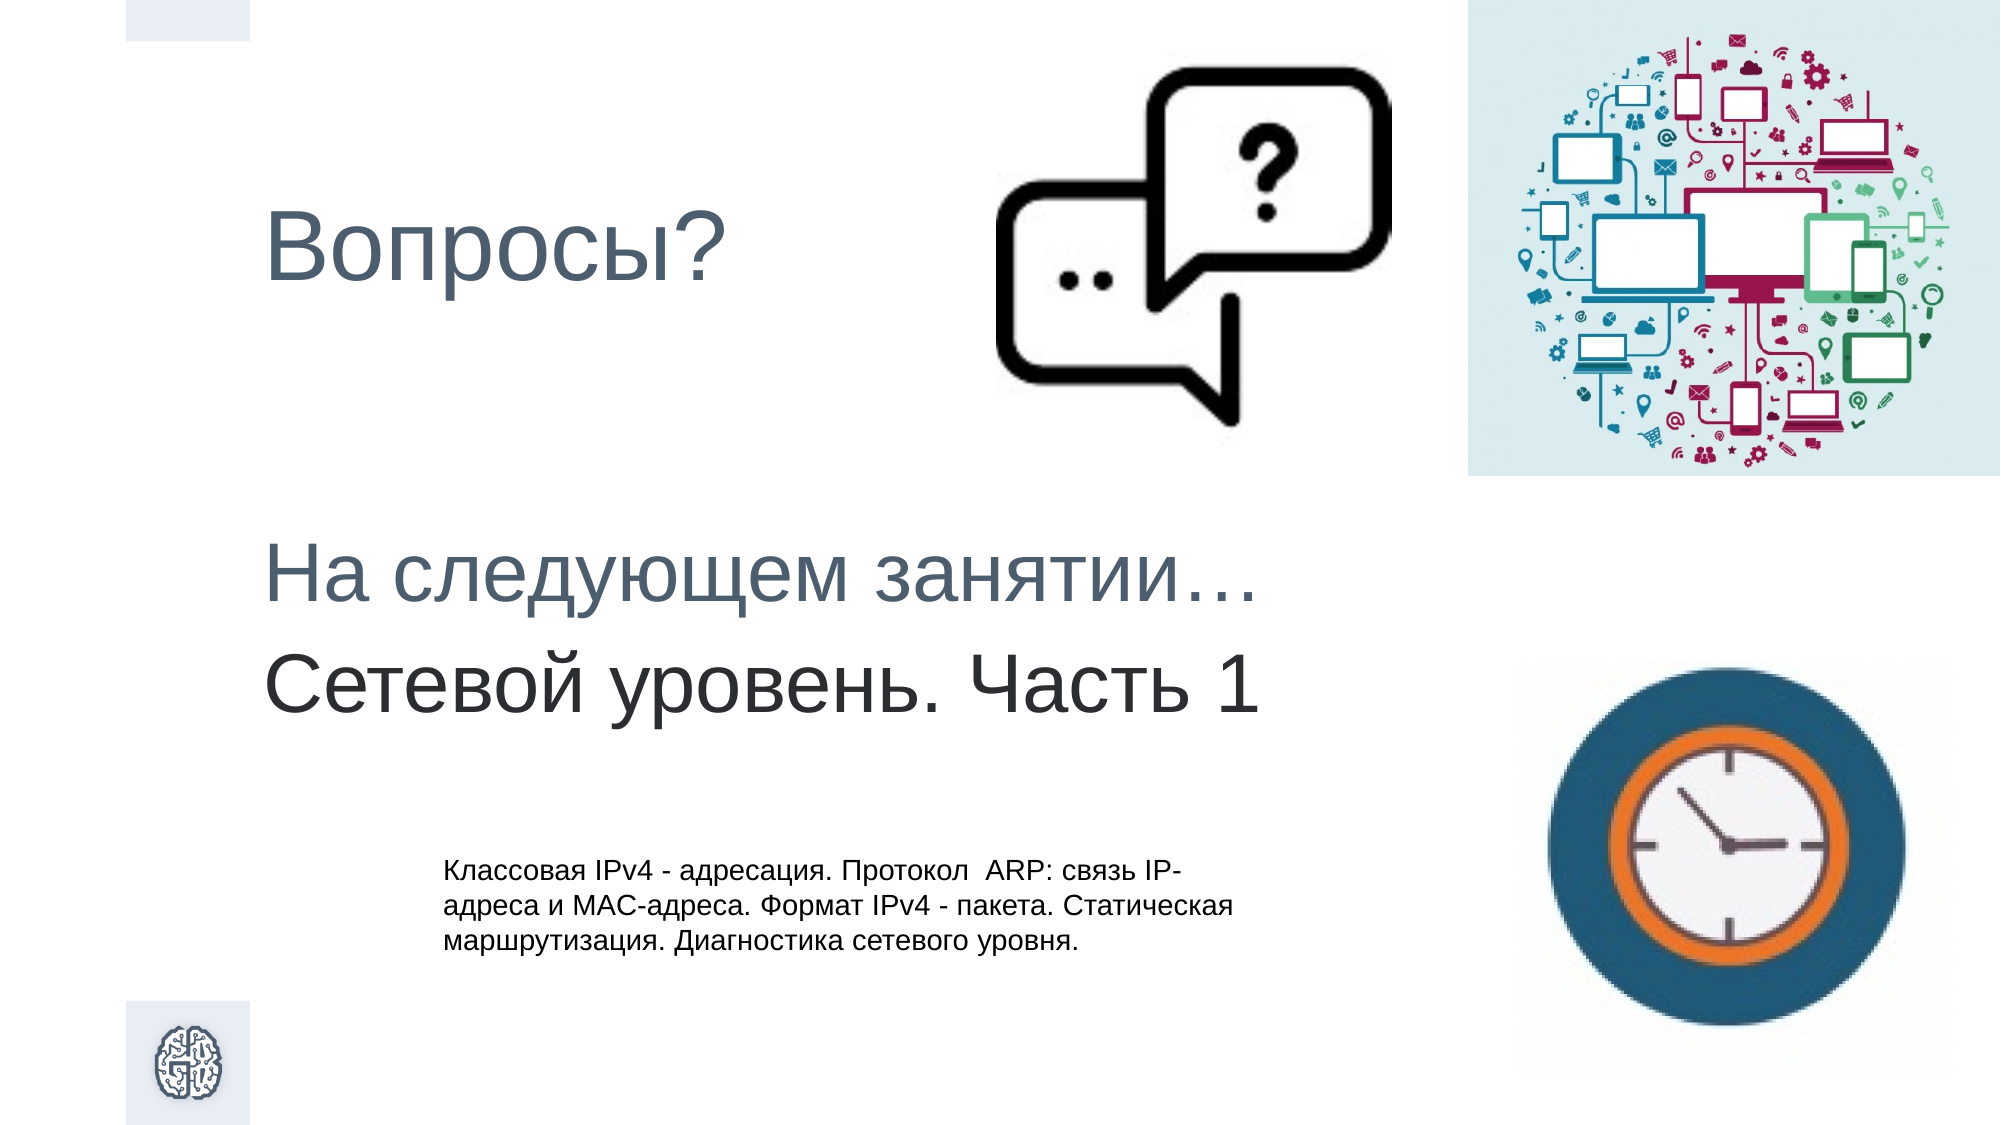

# Вопросы?
На следующем занятии…
Сетевой уровень. Часть 1
Классовая IPv4 - адресация. Протокол ARP: связь IP-адреса и MAC-адреса. Формат IPv4 - пакета. Статическая маршрутизация. Диагностика сетевого уровня.